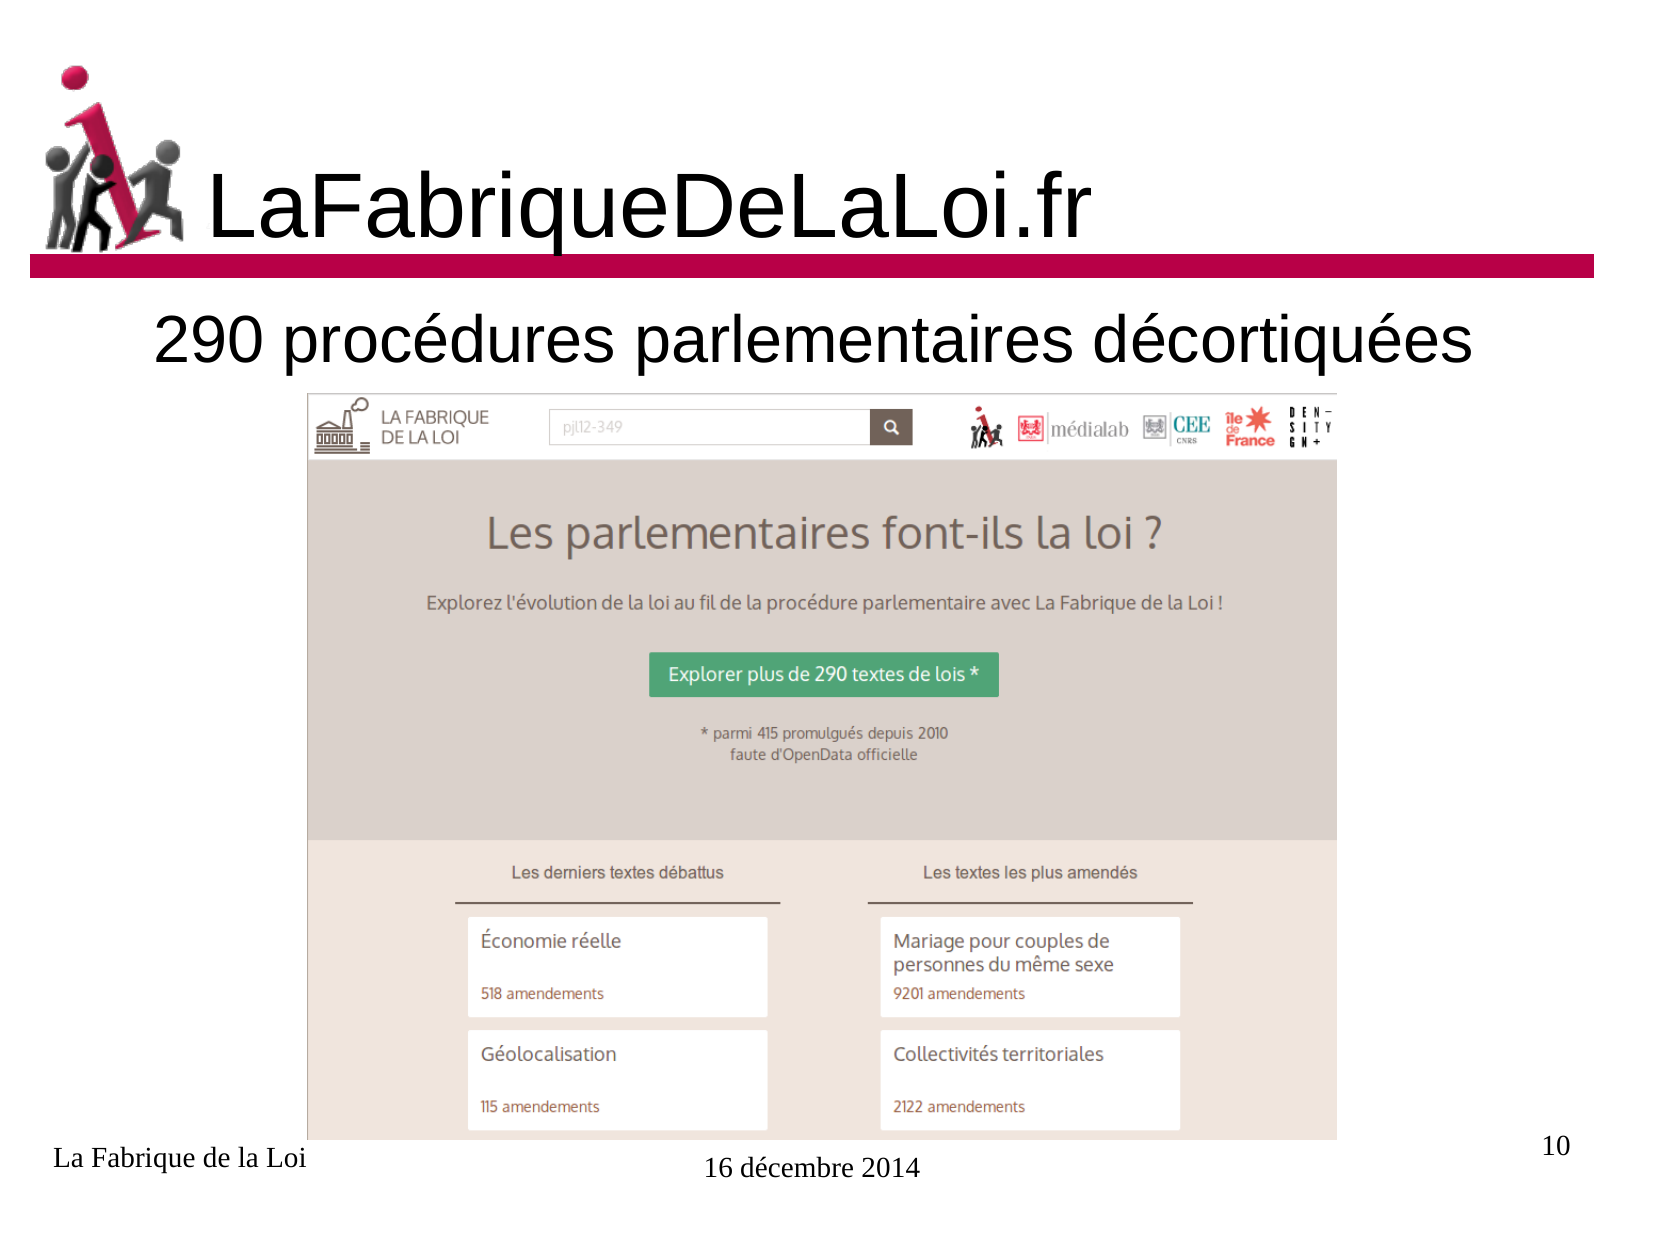

# LaFabriqueDeLaLoi.fr
290 procédures parlementaires décortiquées
10